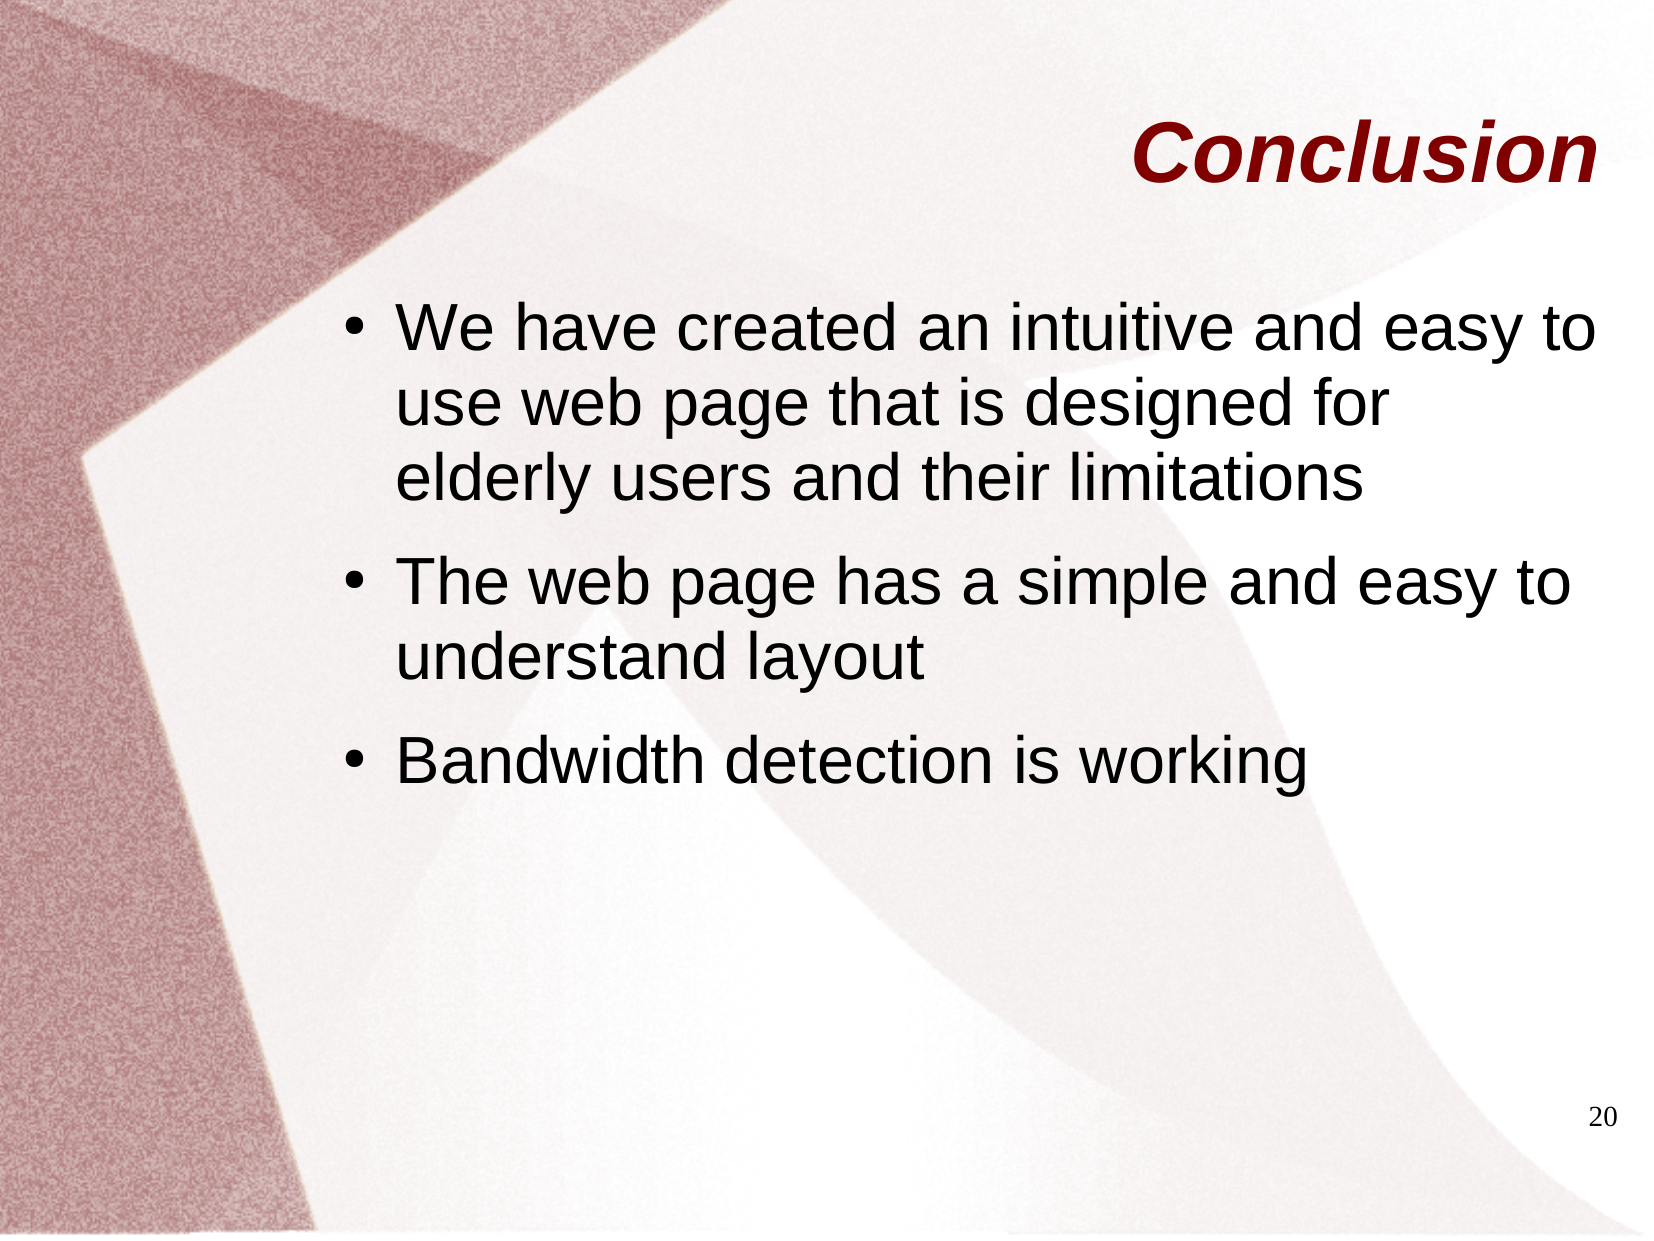

# Conclusion
We have created an intuitive and easy to use web page that is designed for elderly users and their limitations
The web page has a simple and easy to understand layout
Bandwidth detection is working
20